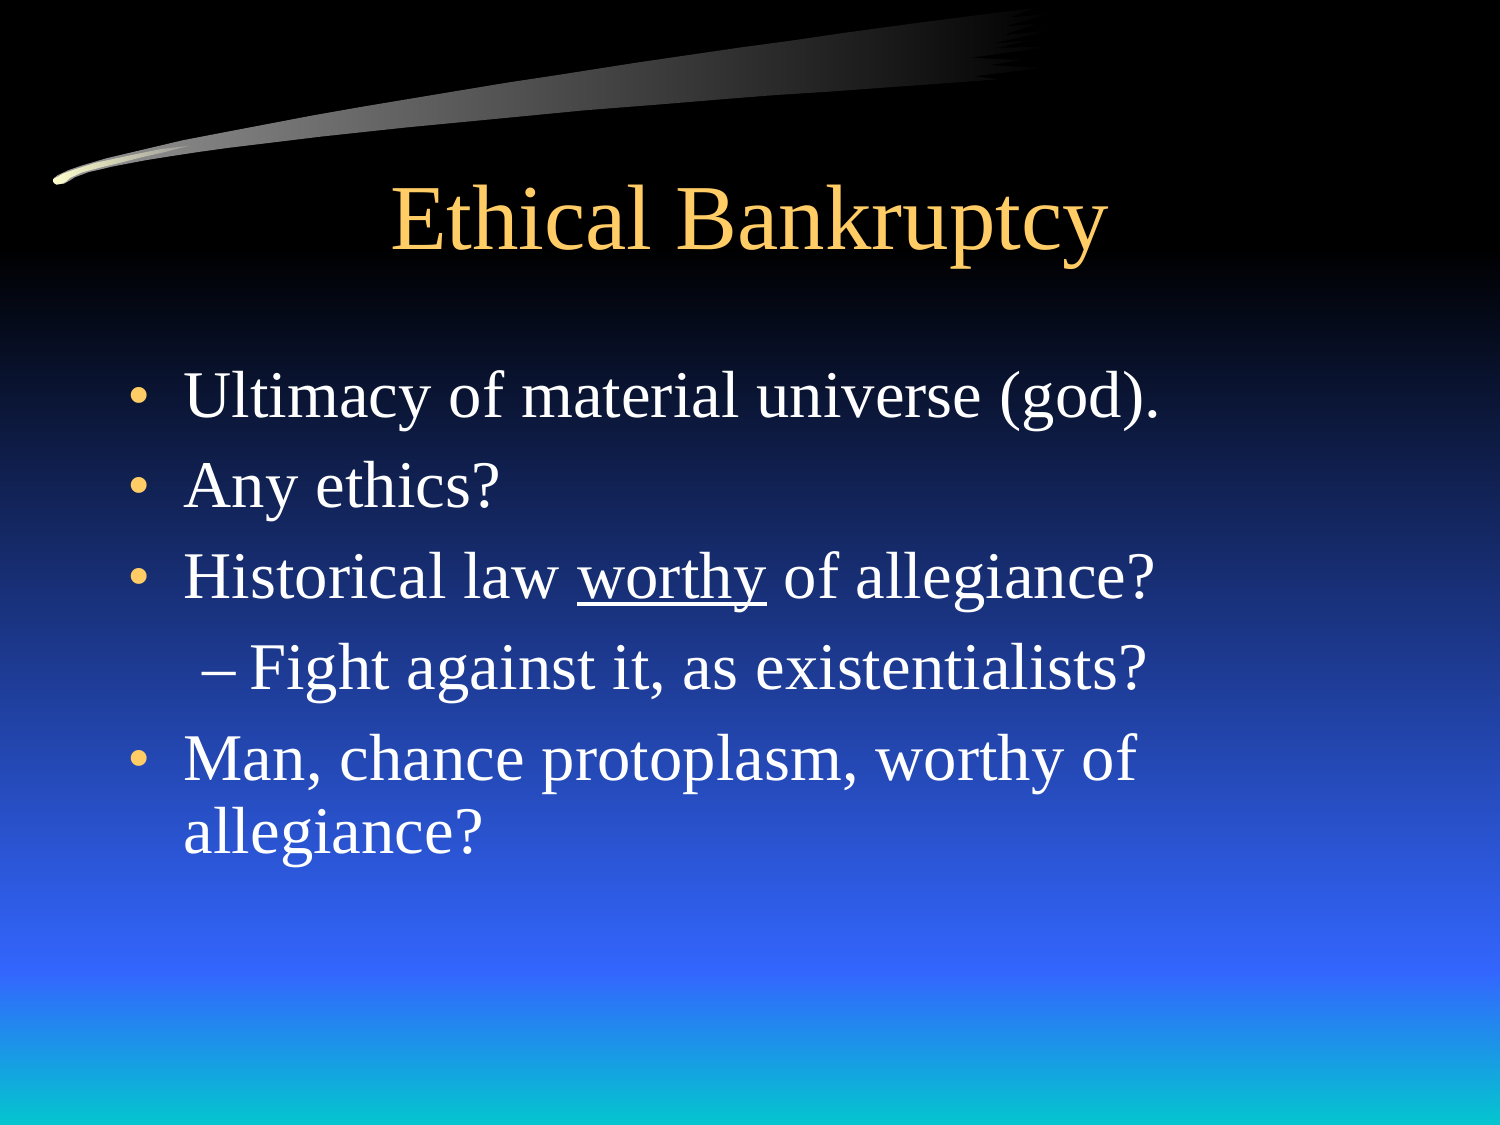

# Ethical Bankruptcy
Ultimacy of material universe (god).
Any ethics?
Historical law worthy of allegiance?
Fight against it, as existentialists?
Man, chance protoplasm, worthy of allegiance?